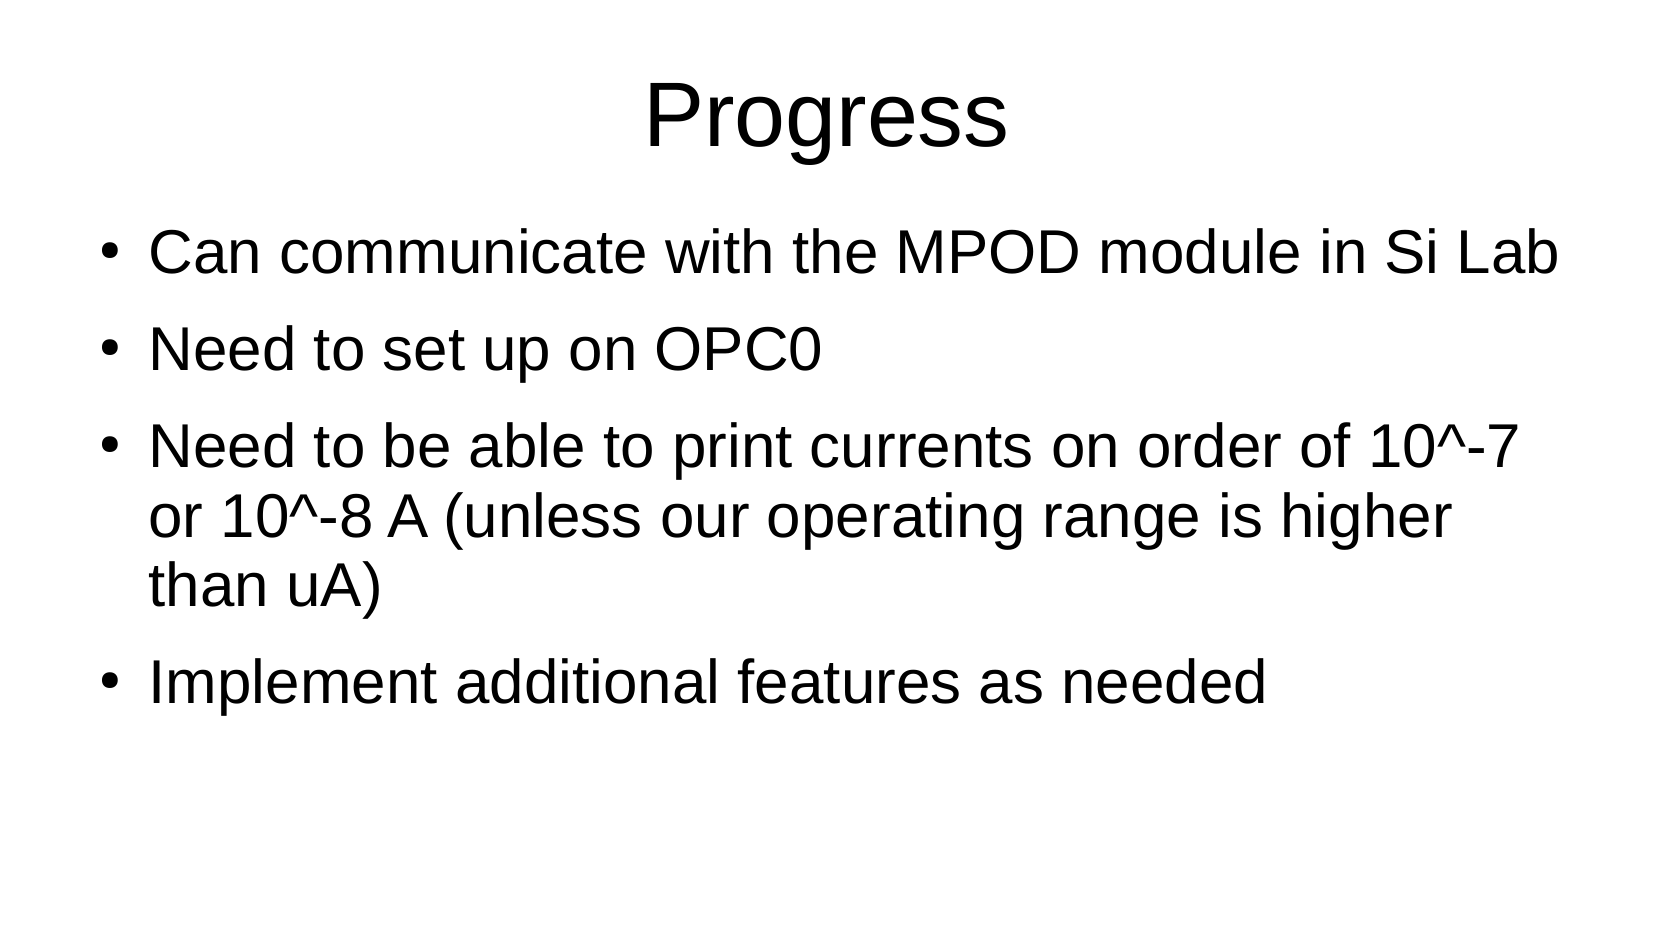

# Progress
Can communicate with the MPOD module in Si Lab
Need to set up on OPC0
Need to be able to print currents on order of 10^-7 or 10^-8 A (unless our operating range is higher than uA)
Implement additional features as needed